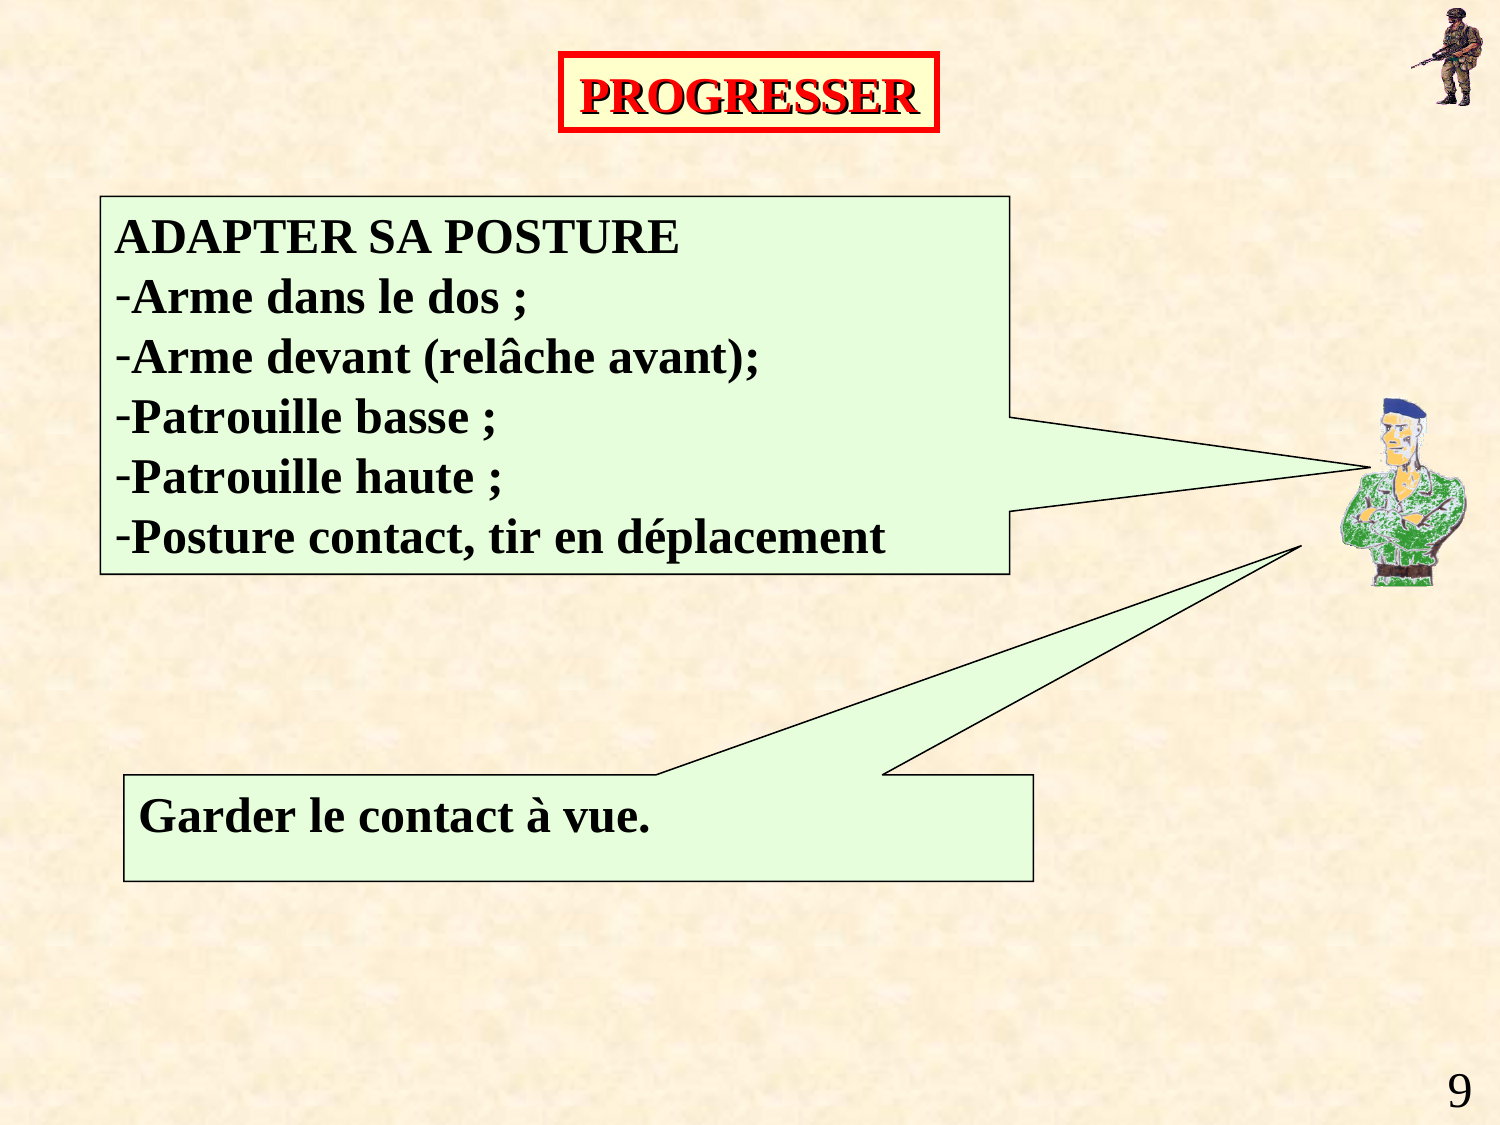

PROGRESSER
ADAPTER SA POSTURE
Arme dans le dos ;
Arme devant (relâche avant);
Patrouille basse ;
Patrouille haute ;
Posture contact, tir en déplacement
Garder le contact à vue.
9